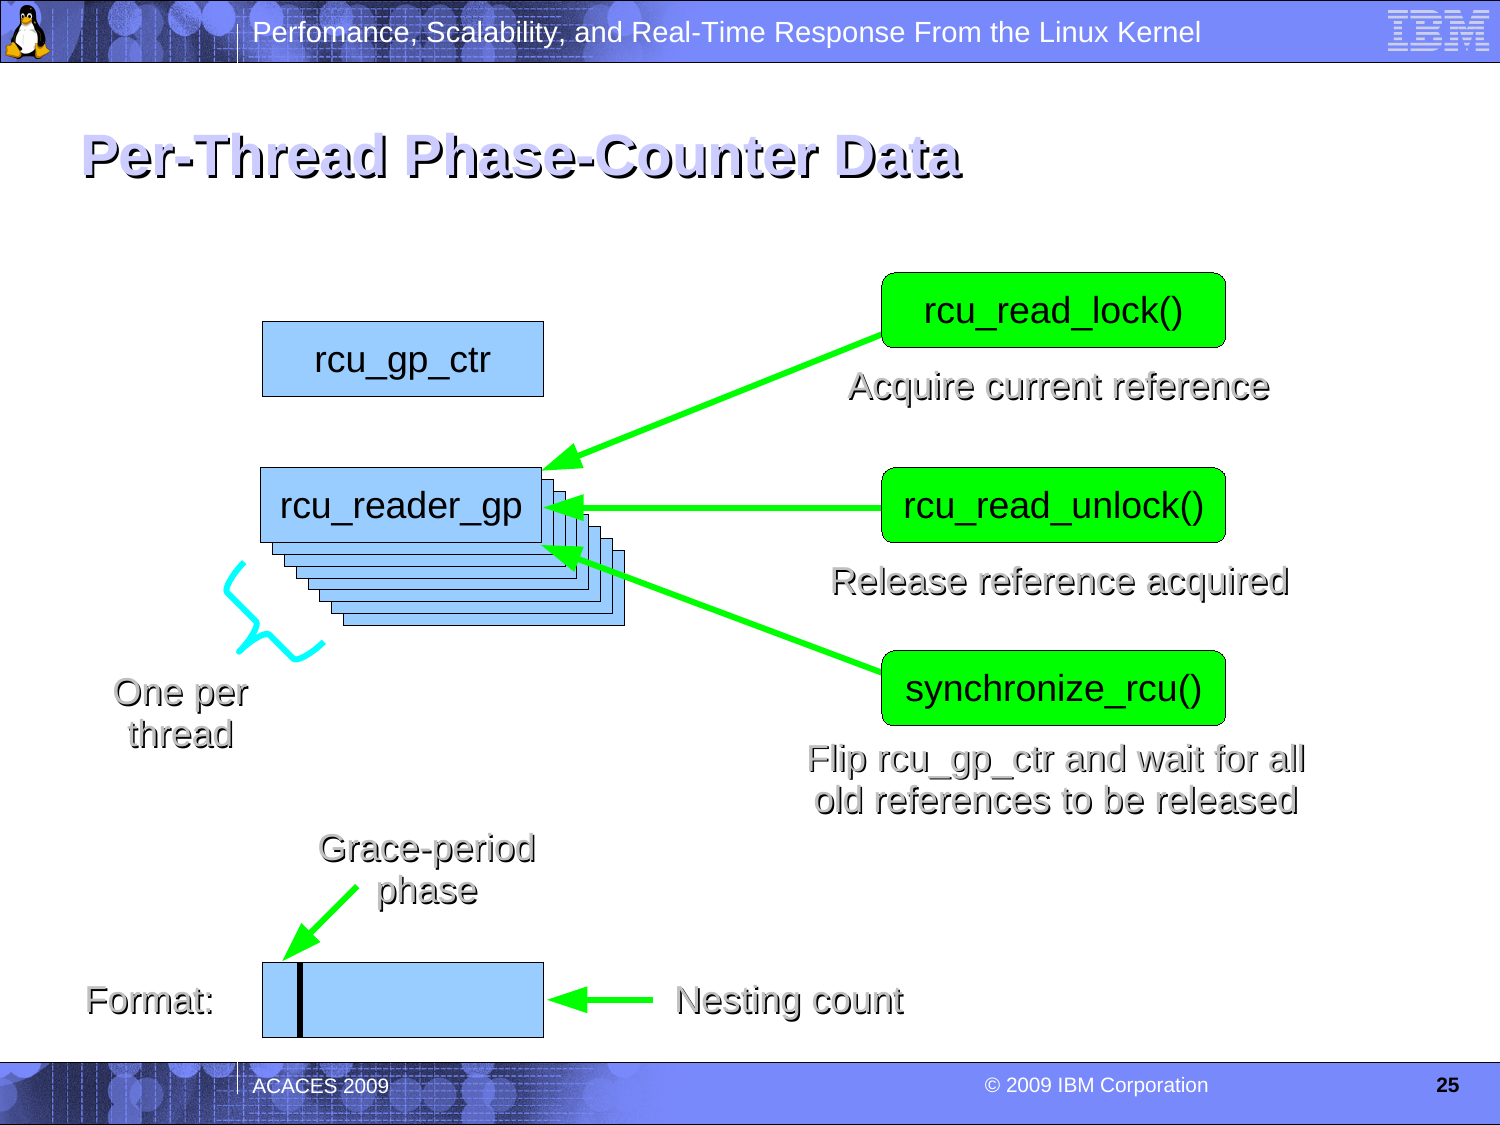

# Per-Thread Phase-Counter Data
rcu_read_lock()
rcu_gp_ctr
Acquire current reference
rcu_reader_gp
rcu_read_unlock()
rcu_refcnt[0]
rcu_refcnt[0]
rcu_refcnt[0]
rcu_refcnt[0]
rcu_refcnt[0]
rcu_refcnt[0]
rcu_refcnt[0]
Release reference acquired
synchronize_rcu()
One per
thread
Flip rcu_gp_ctr and wait for all
old references to be released
Grace-period
phase
Format:
Nesting count
25